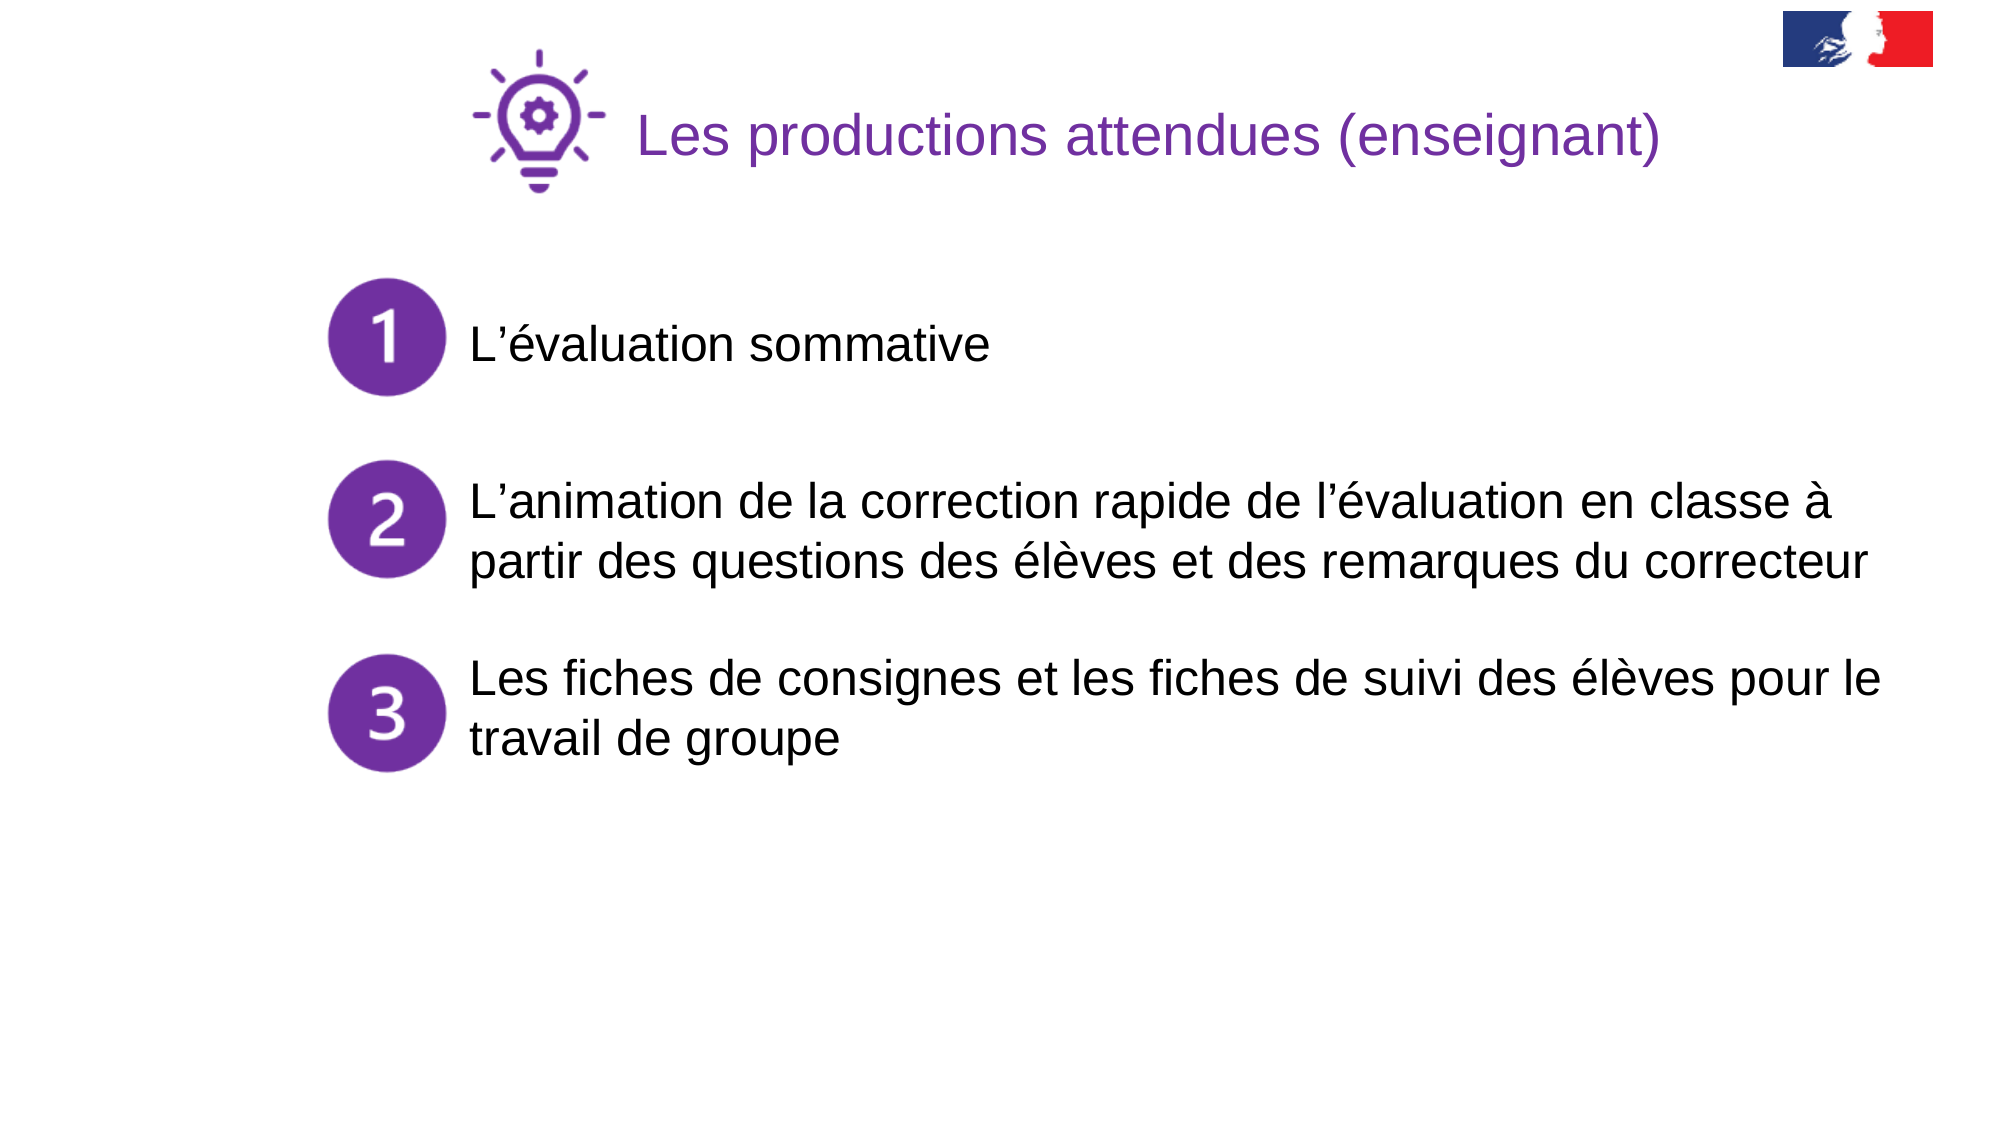

Les productions attendues (enseignant)
L’évaluation sommative
L’animation de la correction rapide de l’évaluation en classe à partir des questions des élèves et des remarques du correcteur
Les fiches de consignes et les fiches de suivi des élèves pour le travail de groupe